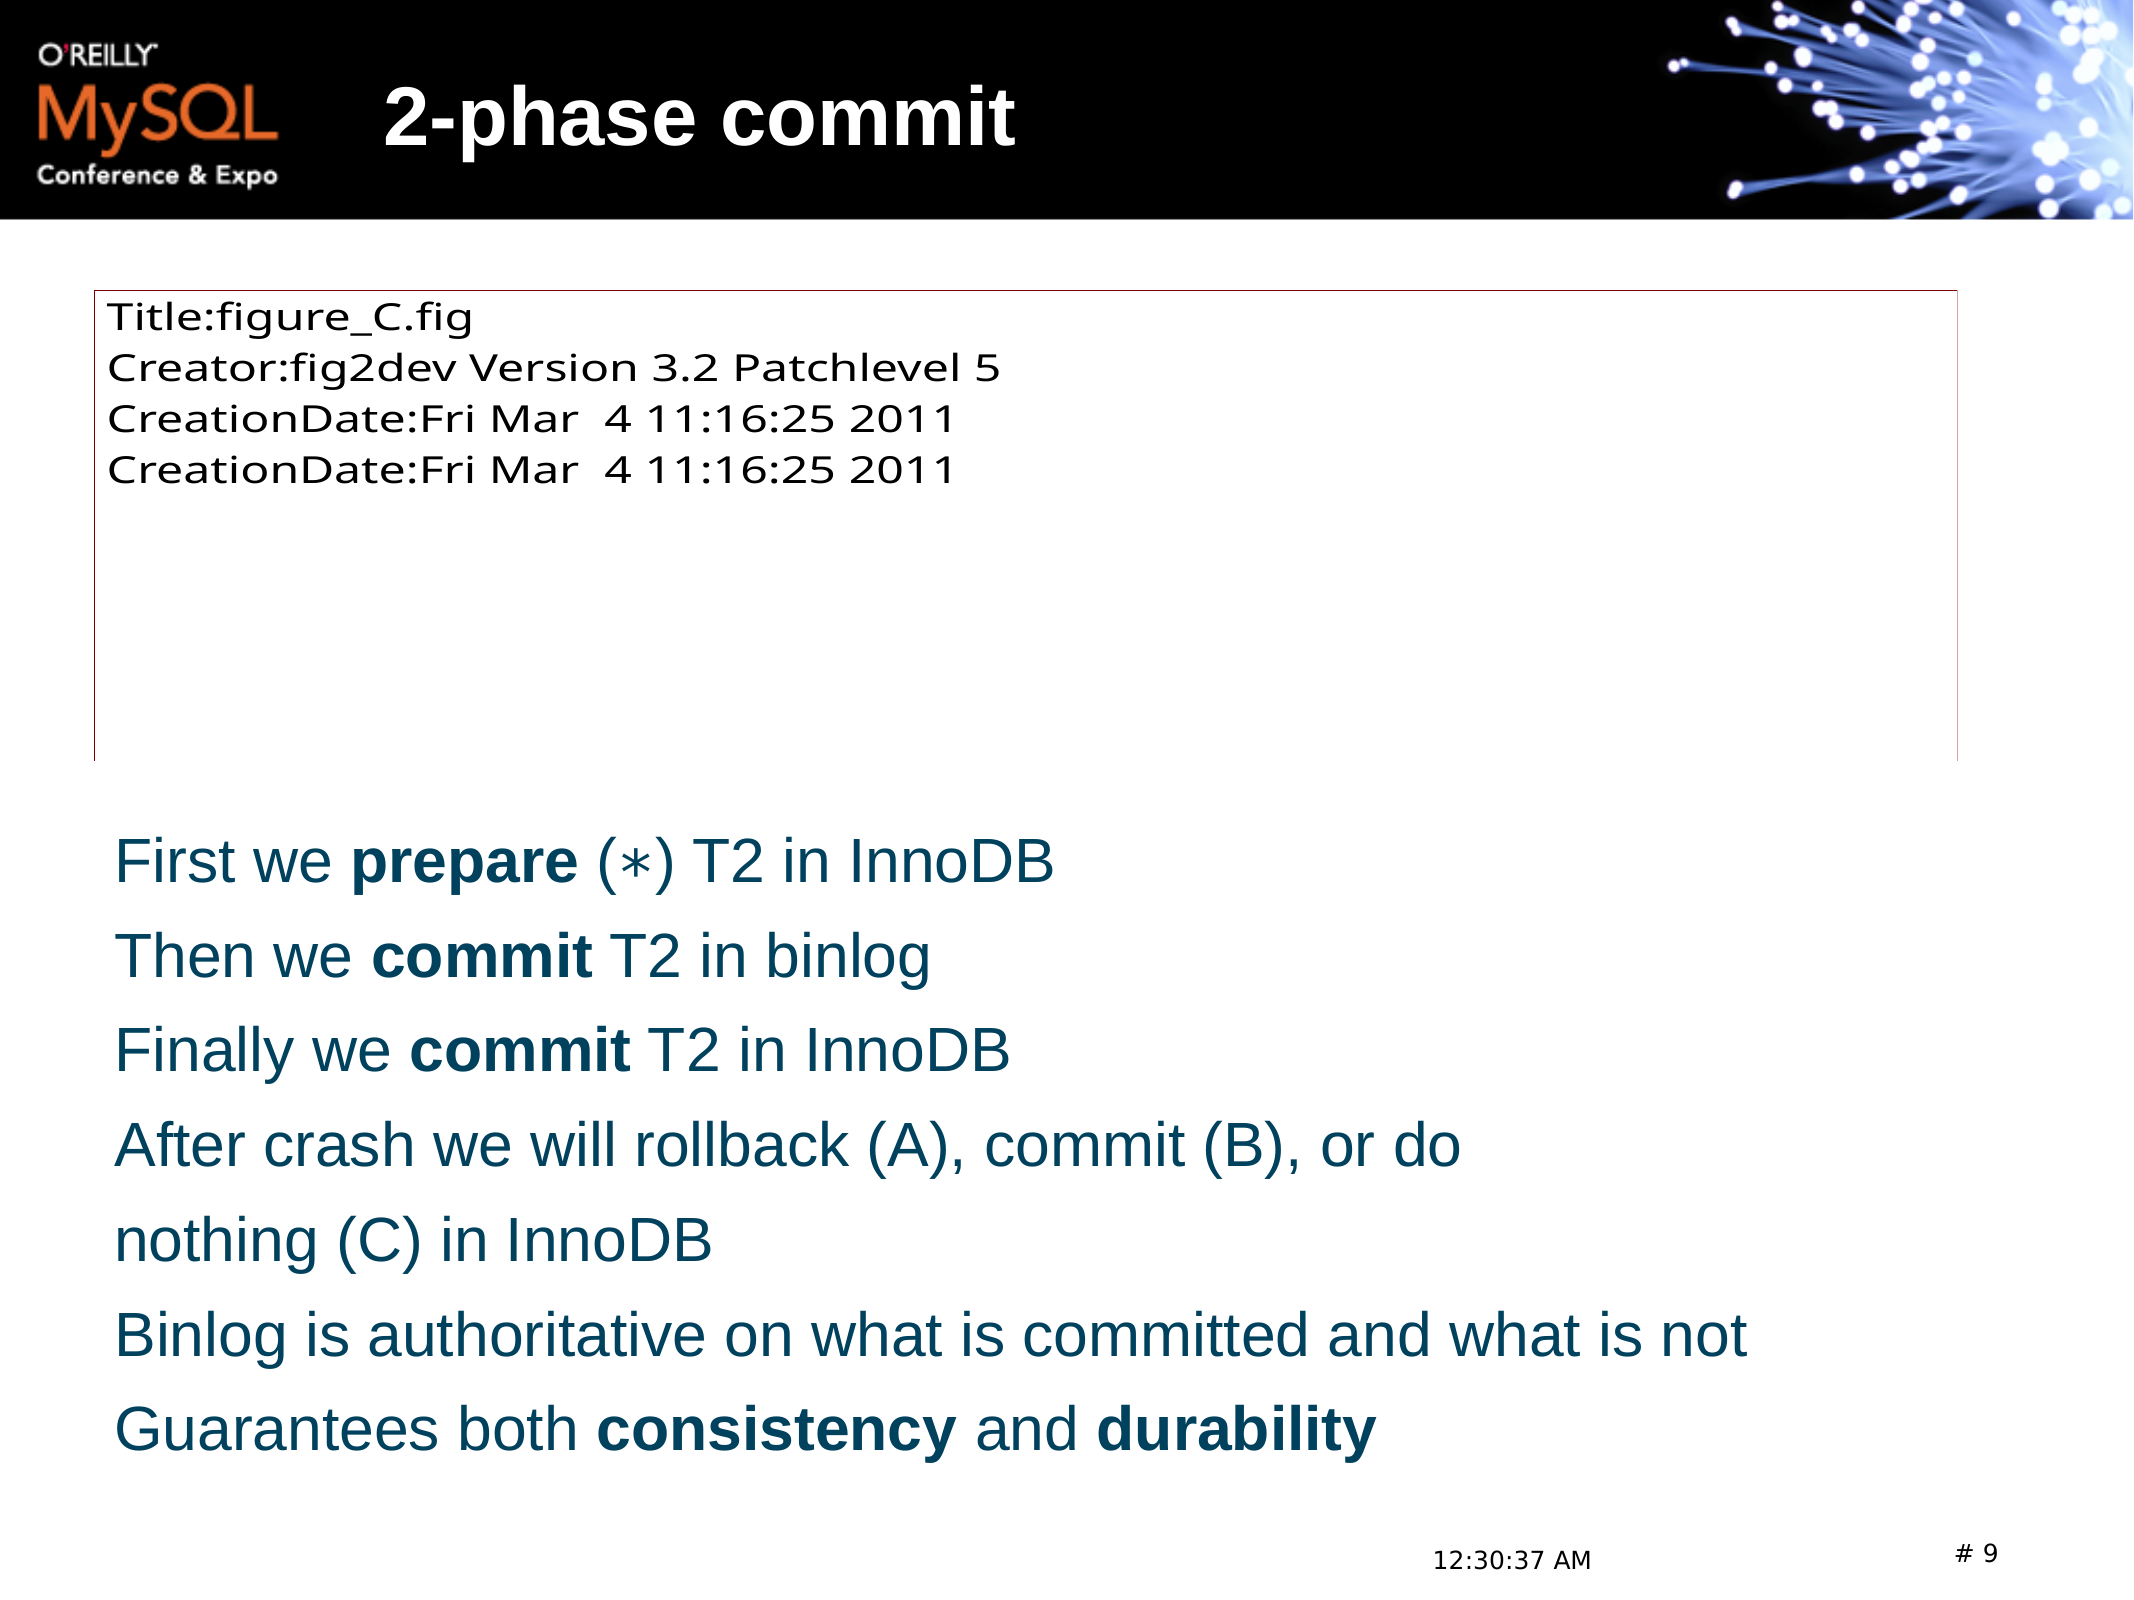

# 2-phase commit
First we prepare (∗) T2 in InnoDB
Then we commit T2 in binlog
Finally we commit T2 in InnoDB
After crash we will rollback (A), commit (B), or do
nothing (C) in InnoDB
Binlog is authoritative on what is committed and what is not
Guarantees both consistency and durability